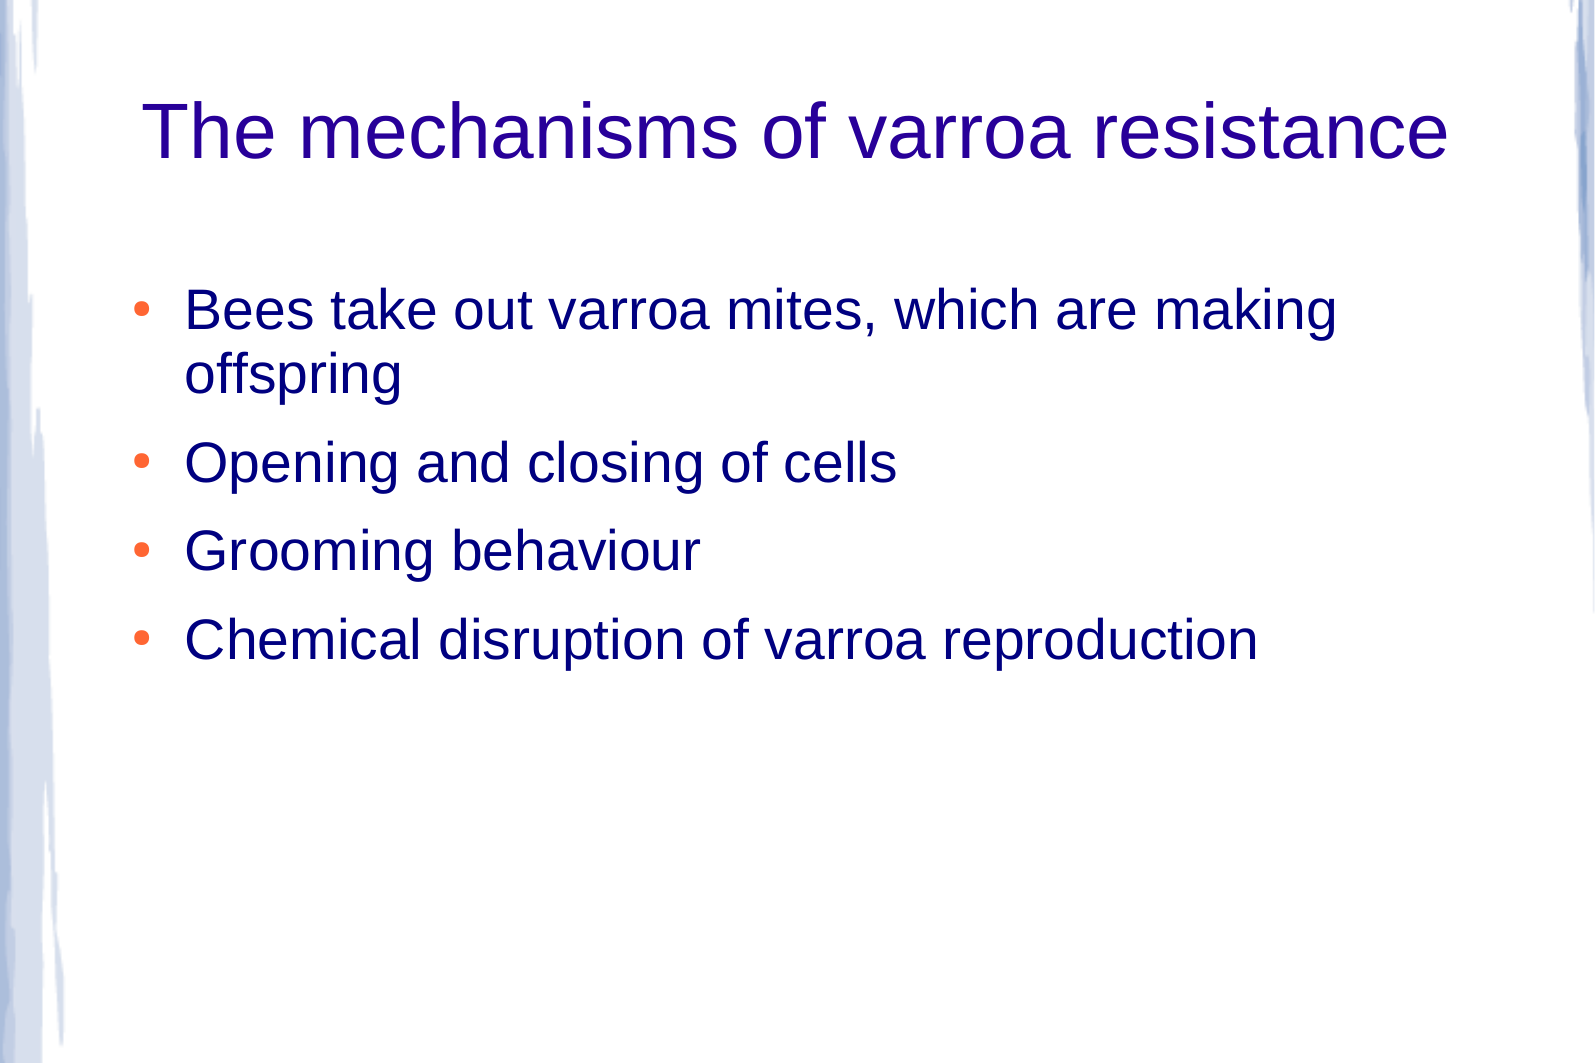

# The mechanisms of varroa resistance
Bees take out varroa mites, which are making offspring
Opening and closing of cells
Grooming behaviour
Chemical disruption of varroa reproduction